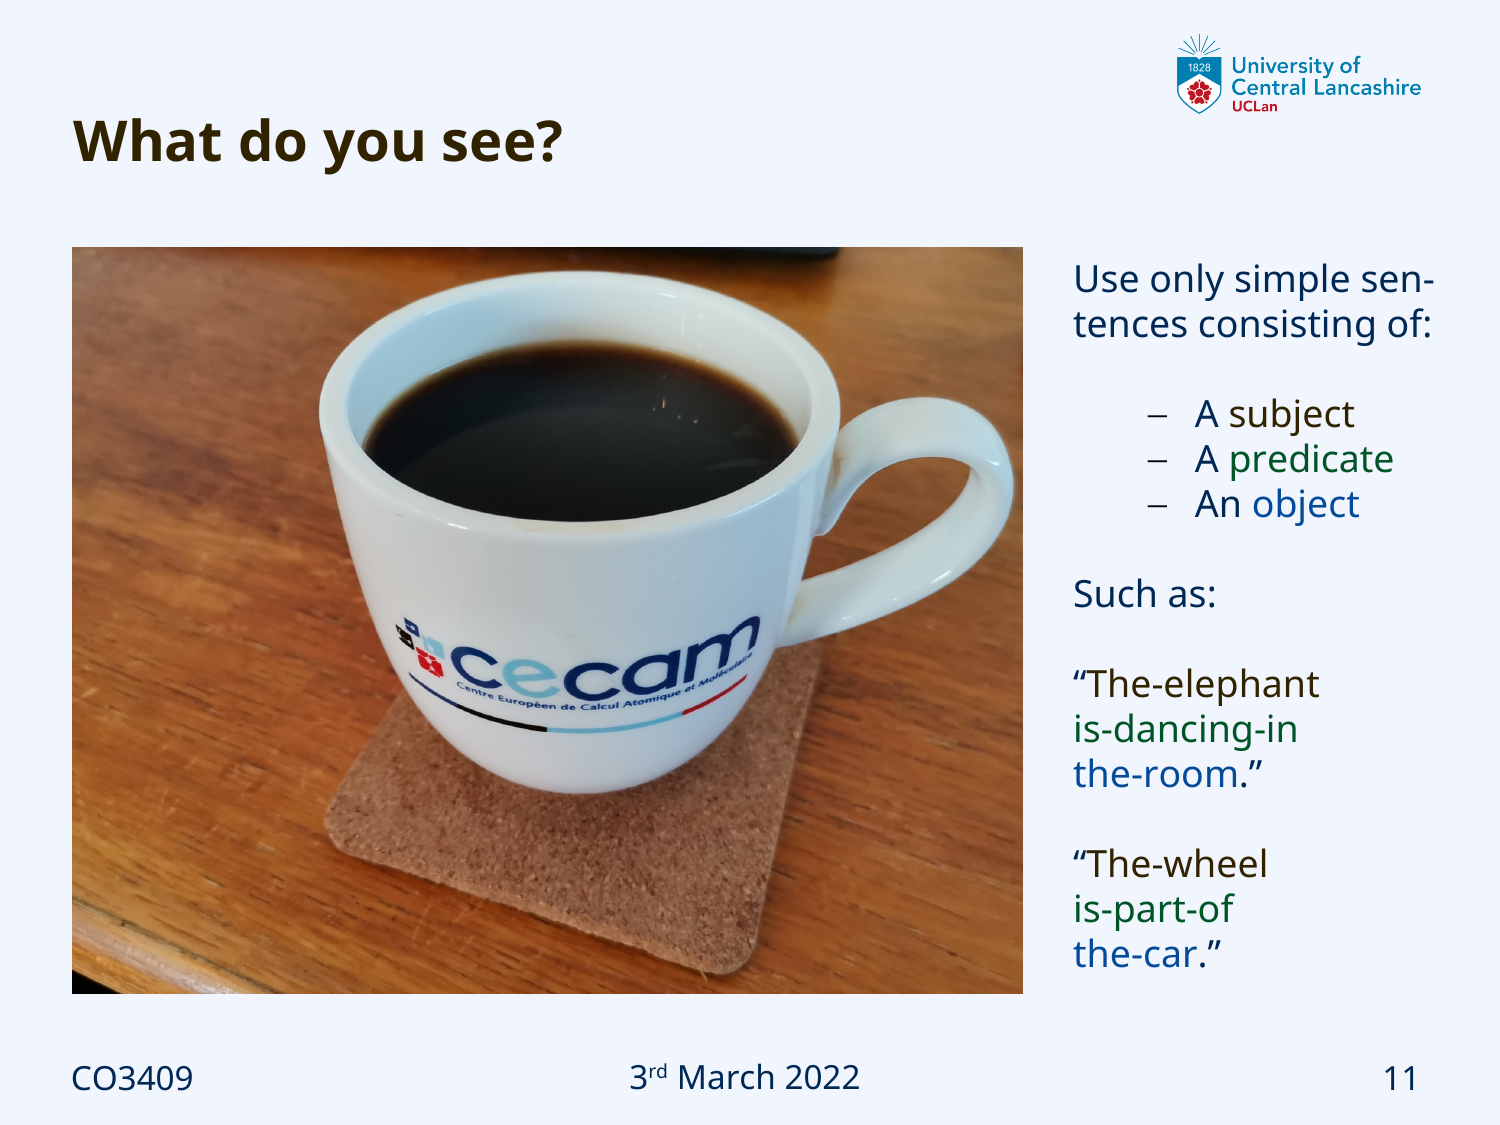

# What do you see?
Use only simple sen-
tences consisting of:
A subject
A predicate
An object
Such as:
“The-elephant
is-dancing-in
the-room.”
“The-wheel
is-part-of
the-car.”